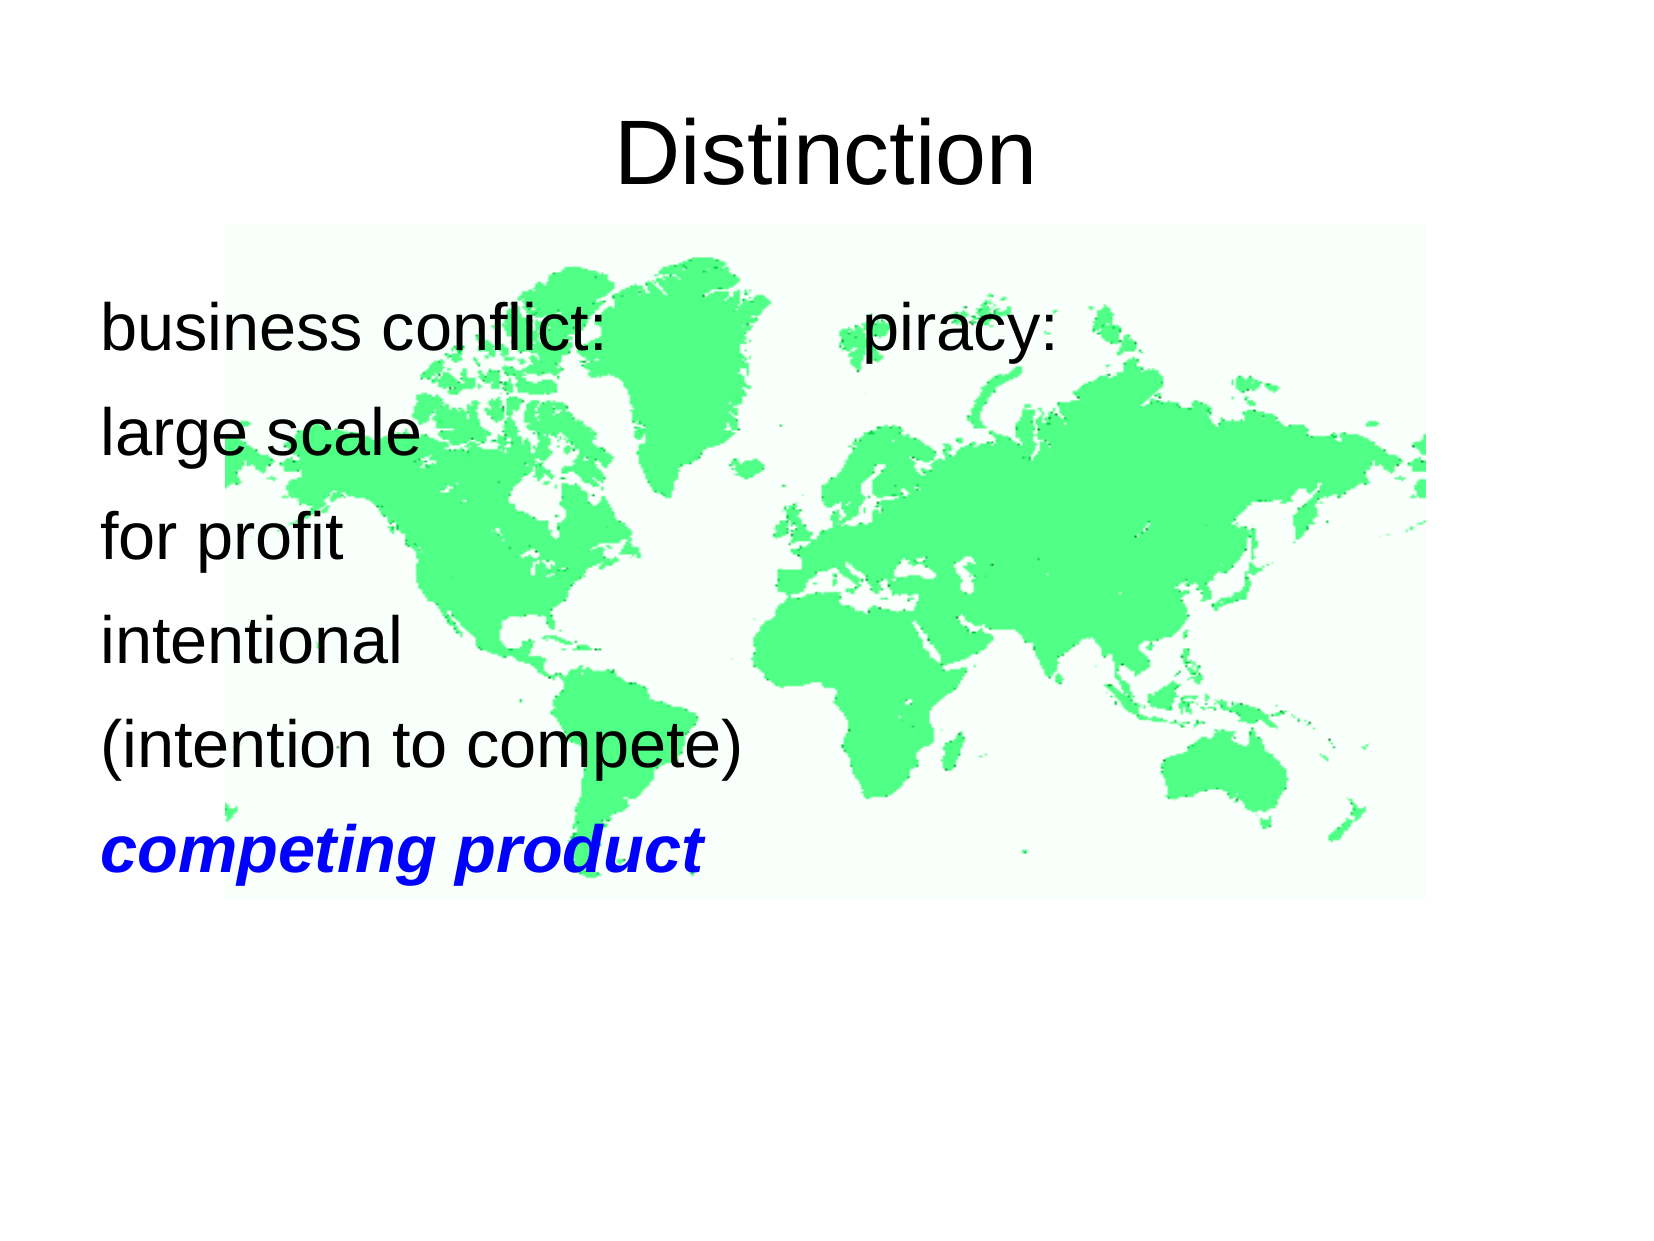

# Distinction
business conflict:
large scale
for profit
intentional
(intention to compete)
competing product
piracy: